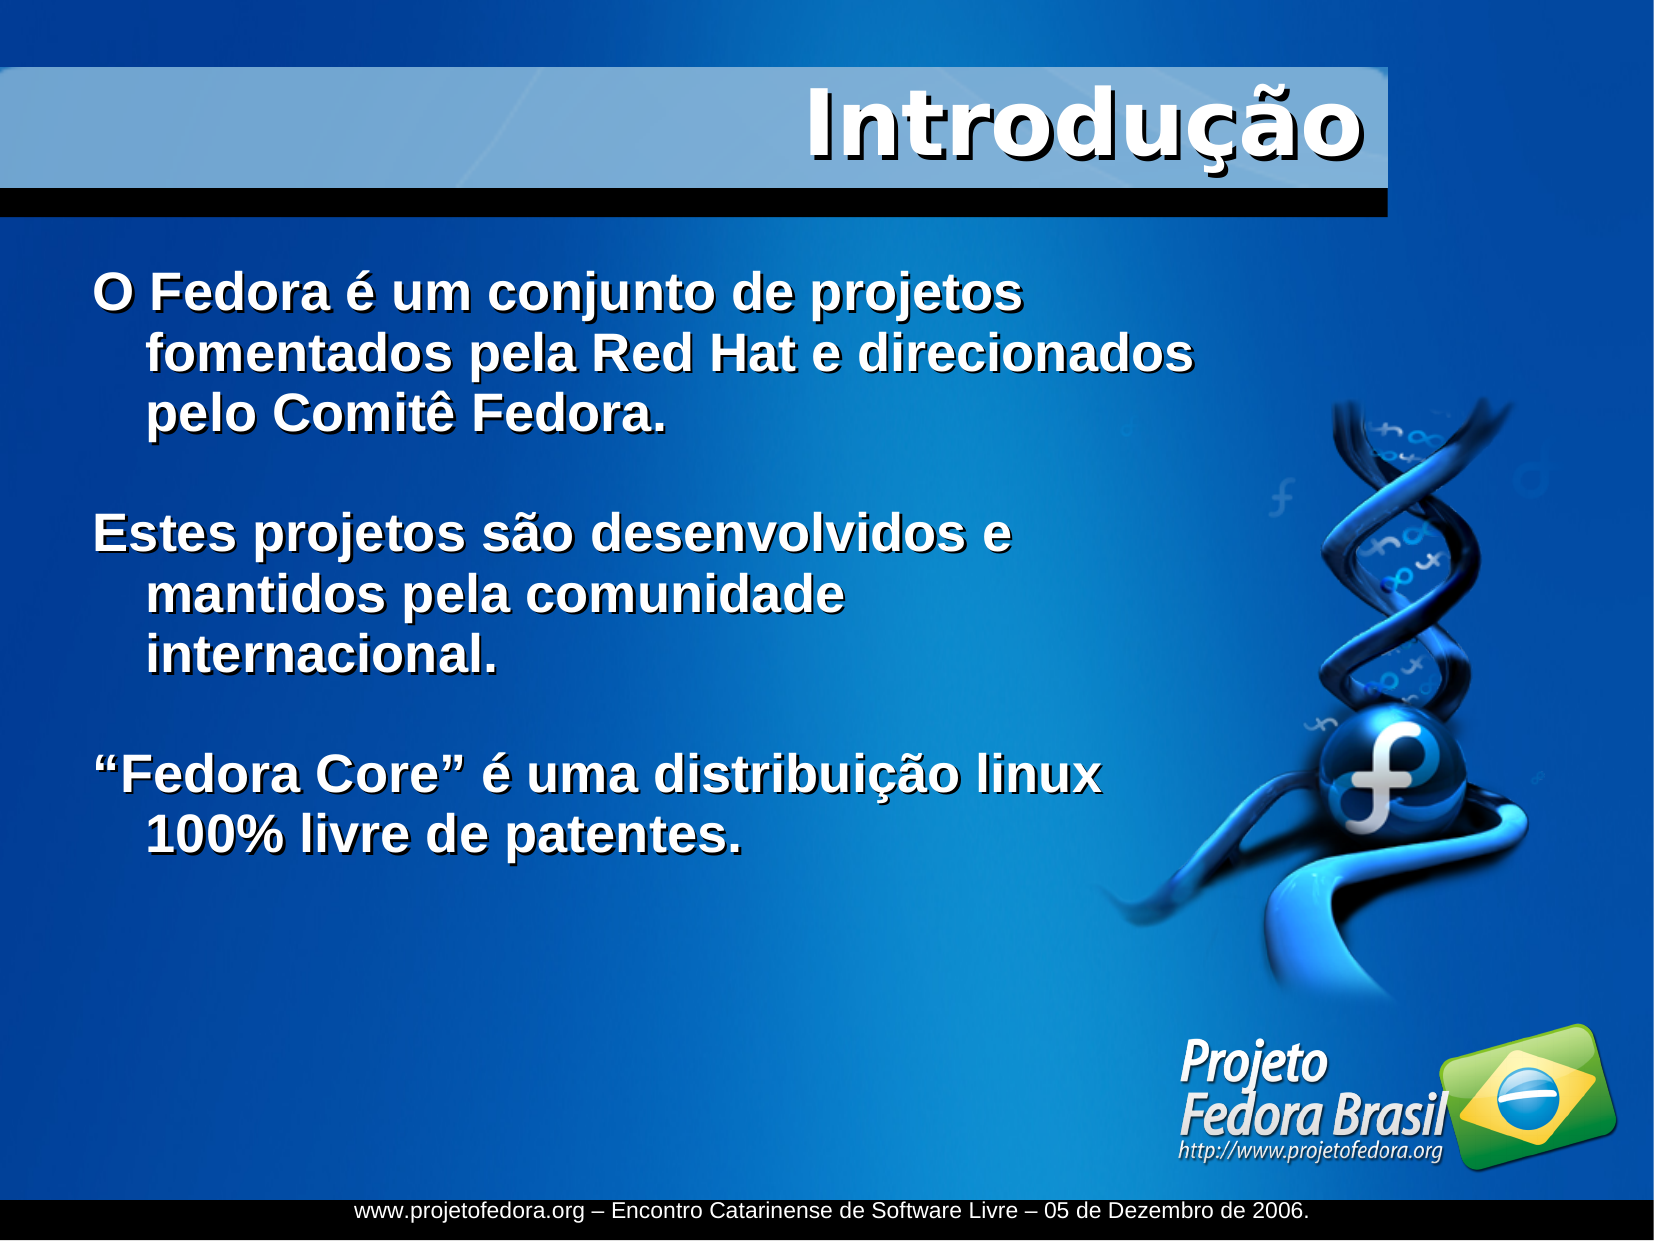

Introdução
# O Fedora é um conjunto de projetos fomentados pela Red Hat e direcionados pelo Comitê Fedora.
Estes projetos são desenvolvidos e mantidos pela comunidade internacional.
“Fedora Core” é uma distribuição linux 100% livre de patentes.
www.projetofedora.org – Encontro Catarinense de Software Livre – 05 de Dezembro de 2006.